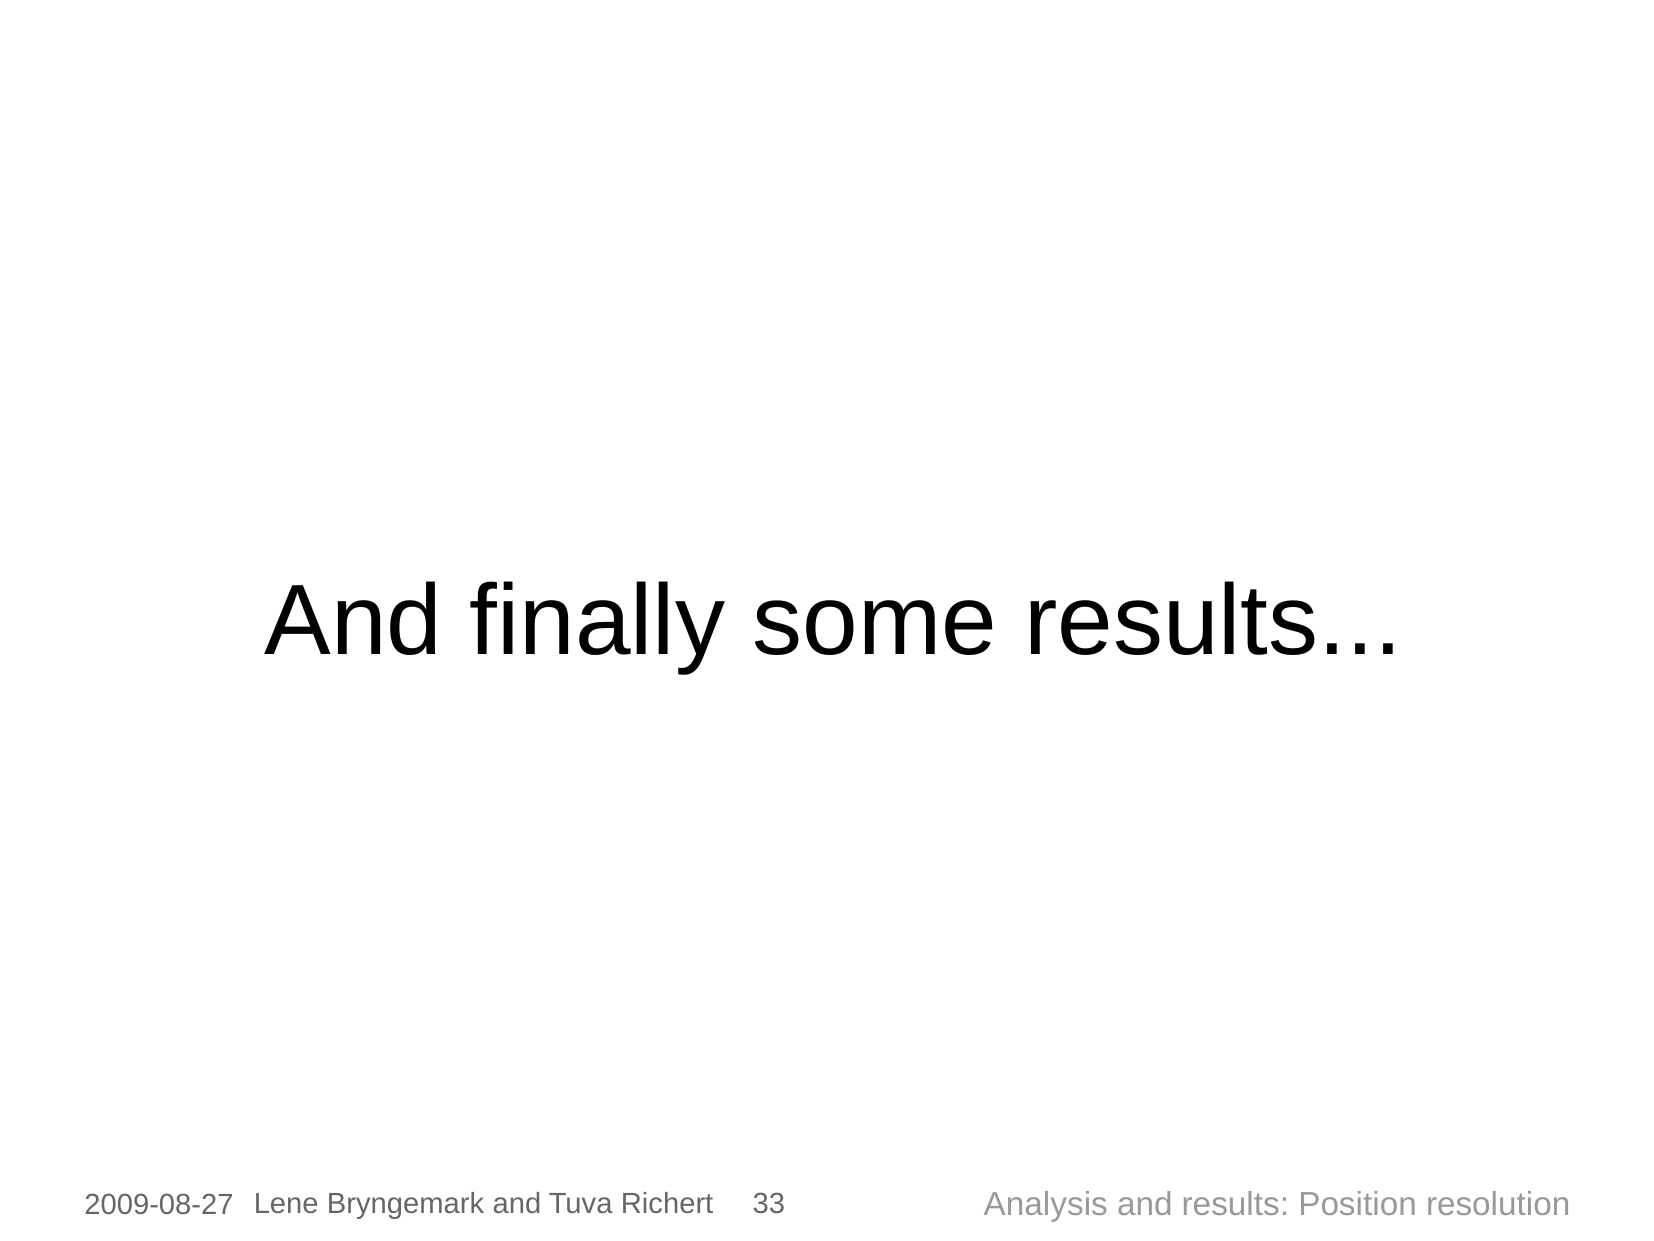

And finally some results...
# Analysis and results: Position resolution
Lene Bryngemark and Tuva Richert
33
2009-08-27